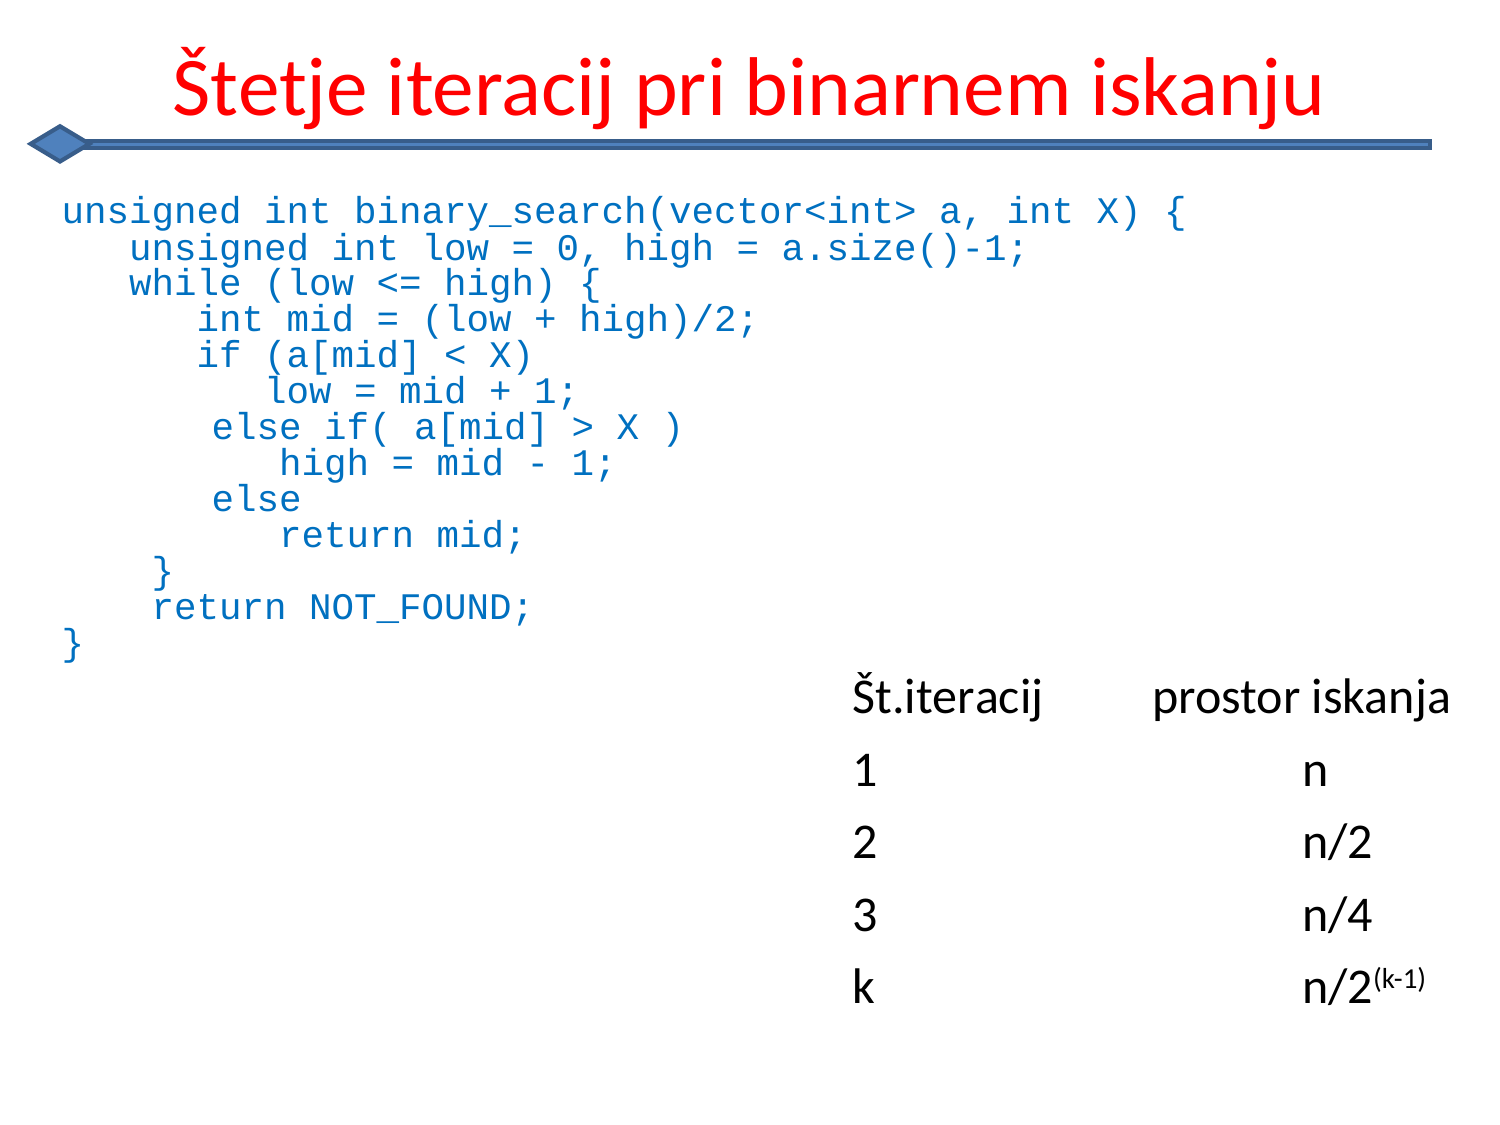

# Štetje iteracij pri binarnem iskanju
unsigned int binary_search(vector<int> a, int X) {
 unsigned int low = 0, high = a.size()-1;
 while (low <= high) {
 int mid = (low + high)/2;
 if (a[mid] < X)
 low = mid + 1;
	else if( a[mid] > X )
	 high = mid - 1;
	else
	 return mid;
 }
 return NOT_FOUND;
}
Št.iteracij	prostor iskanja
1				n
2				n/2
3				n/4
k				n/2(k-1)